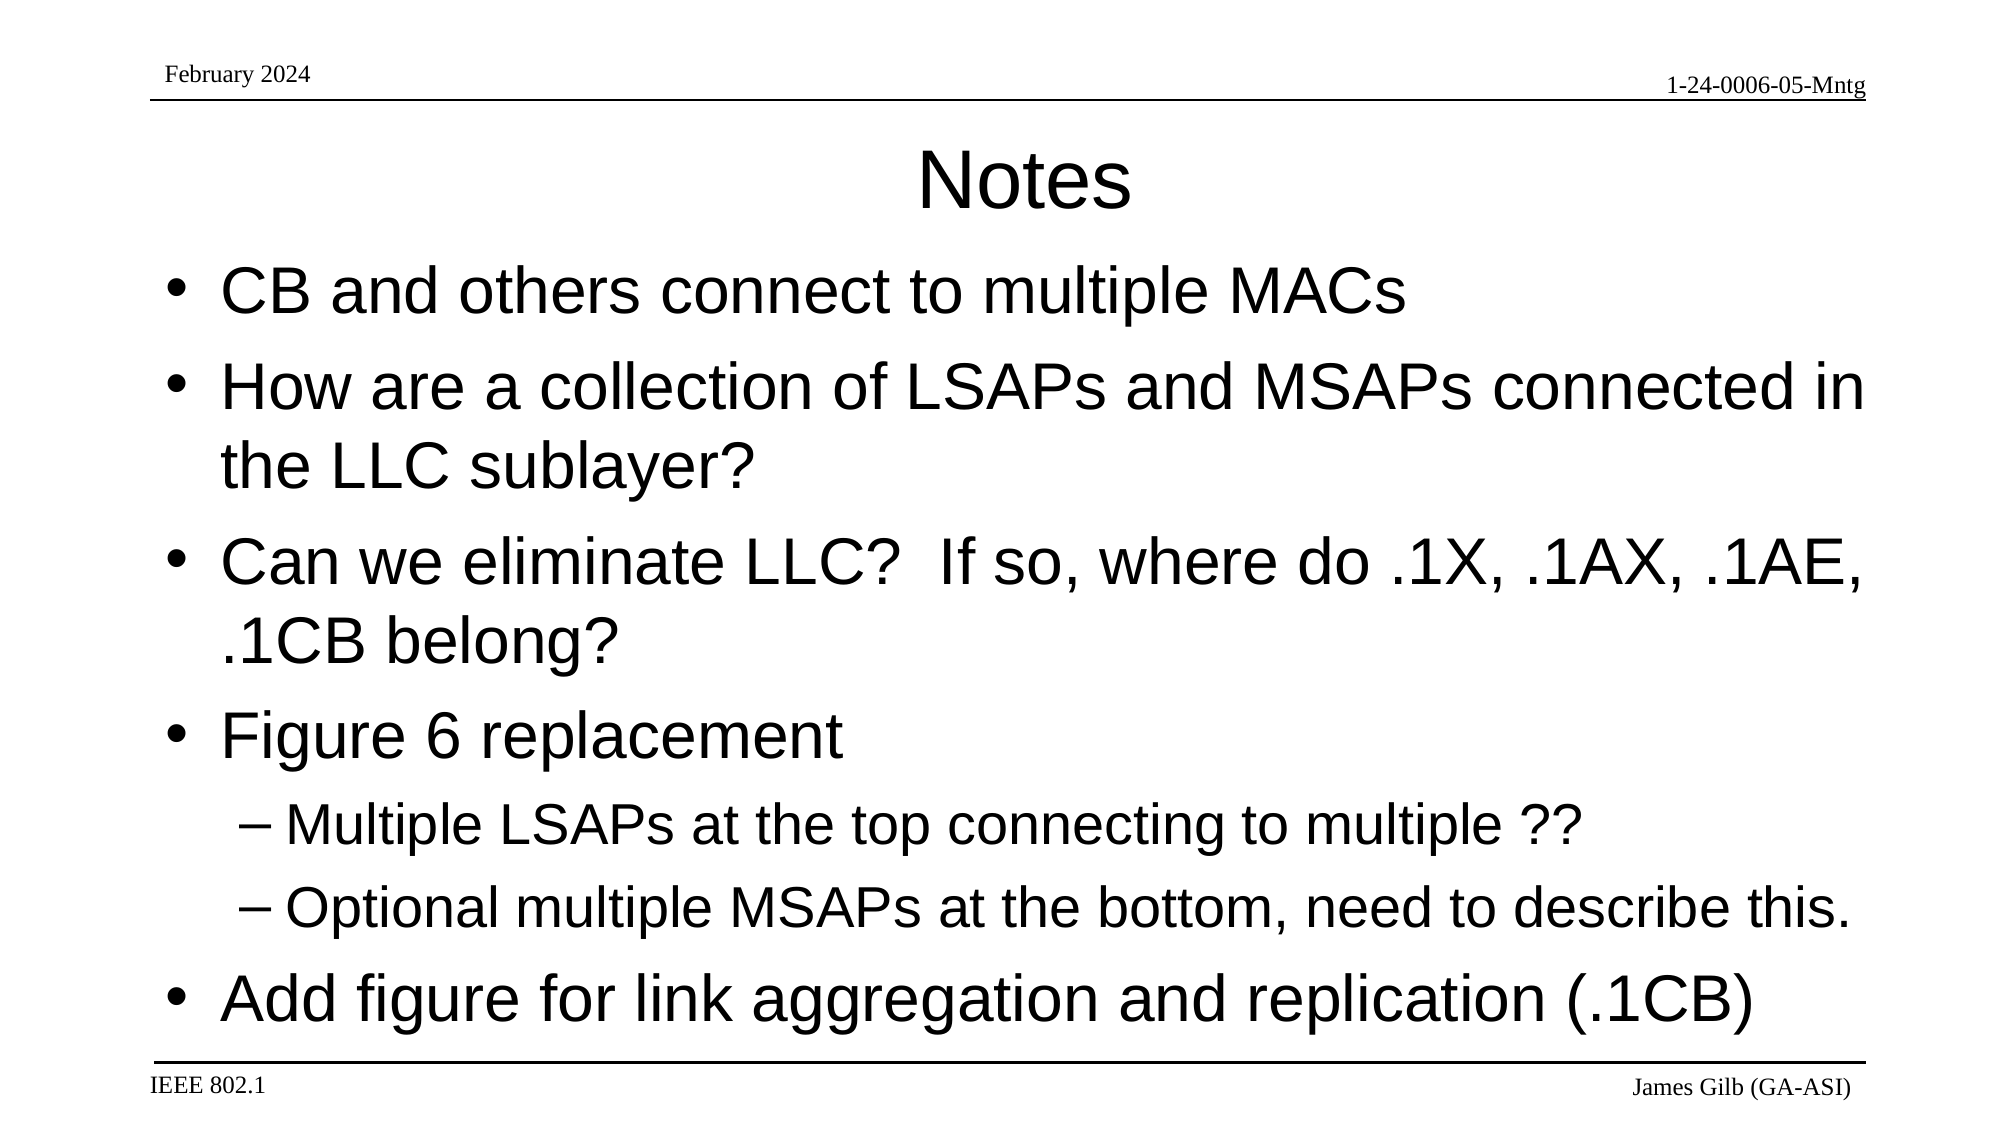

# Notes
CB and others connect to multiple MACs
How are a collection of LSAPs and MSAPs connected in the LLC sublayer?
Can we eliminate LLC? If so, where do .1X, .1AX, .1AE, .1CB belong?
Figure 6 replacement
Multiple LSAPs at the top connecting to multiple ??
Optional multiple MSAPs at the bottom, need to describe this.
Add figure for link aggregation and replication (.1CB)